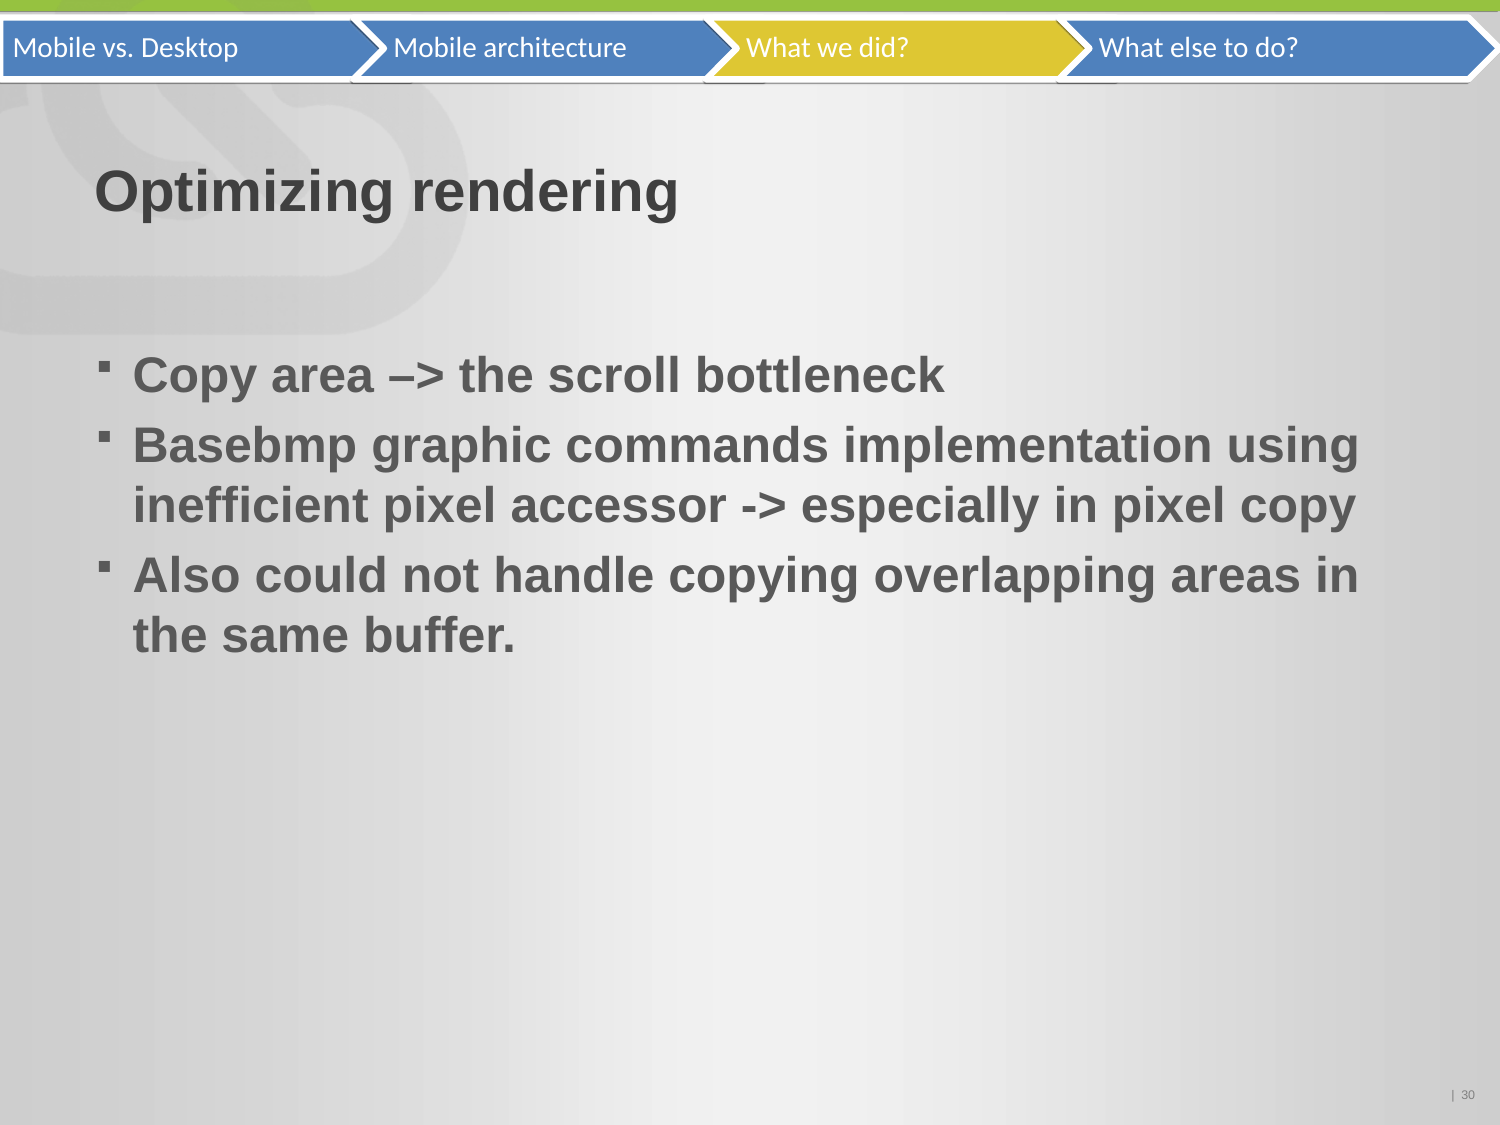

Mobile vs. Desktop
Mobile architecture
What we did?
What else to do?
# Optimizing rendering
Copy area –> the scroll bottleneck
Basebmp graphic commands implementation using inefficient pixel accessor -> especially in pixel copy
Also could not handle copying overlapping areas in the same buffer.